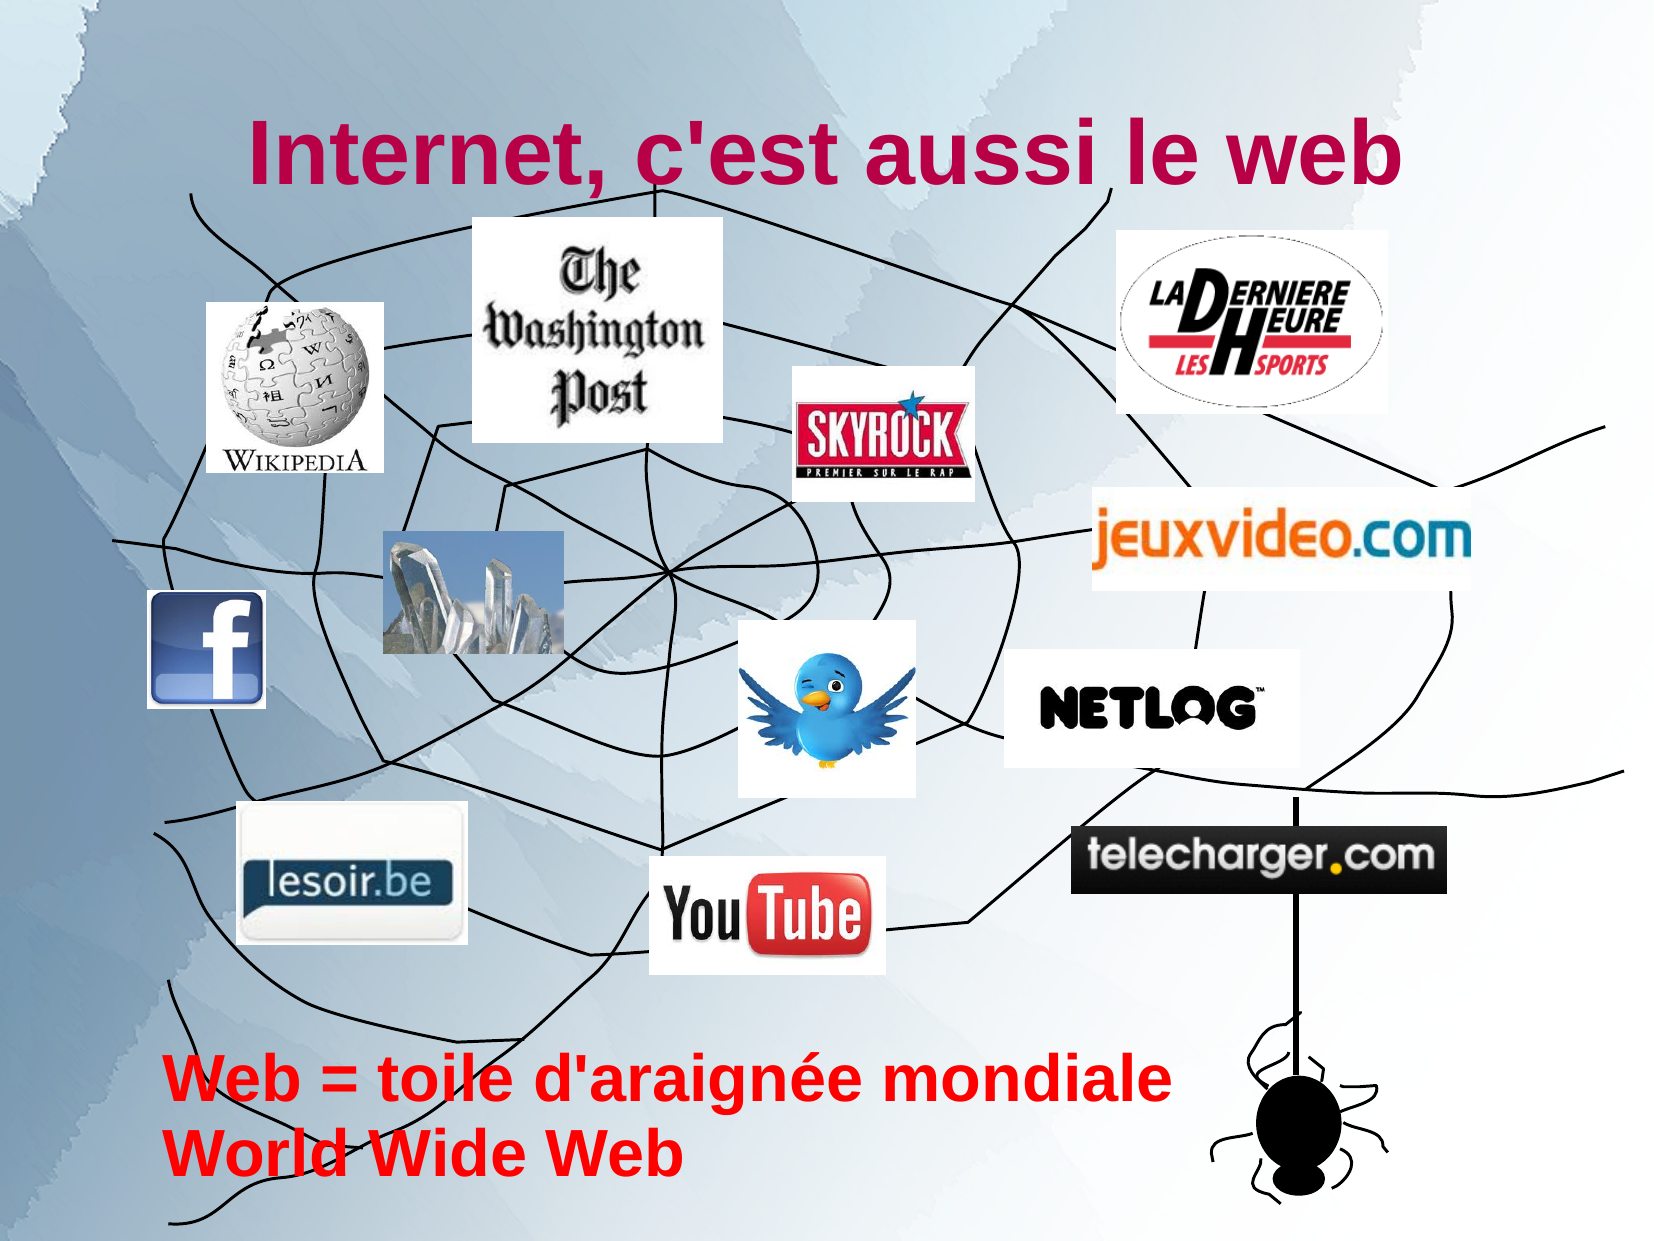

# Internet, c'est aussi le web
Web = toile d'araignée mondiale
World Wide Web